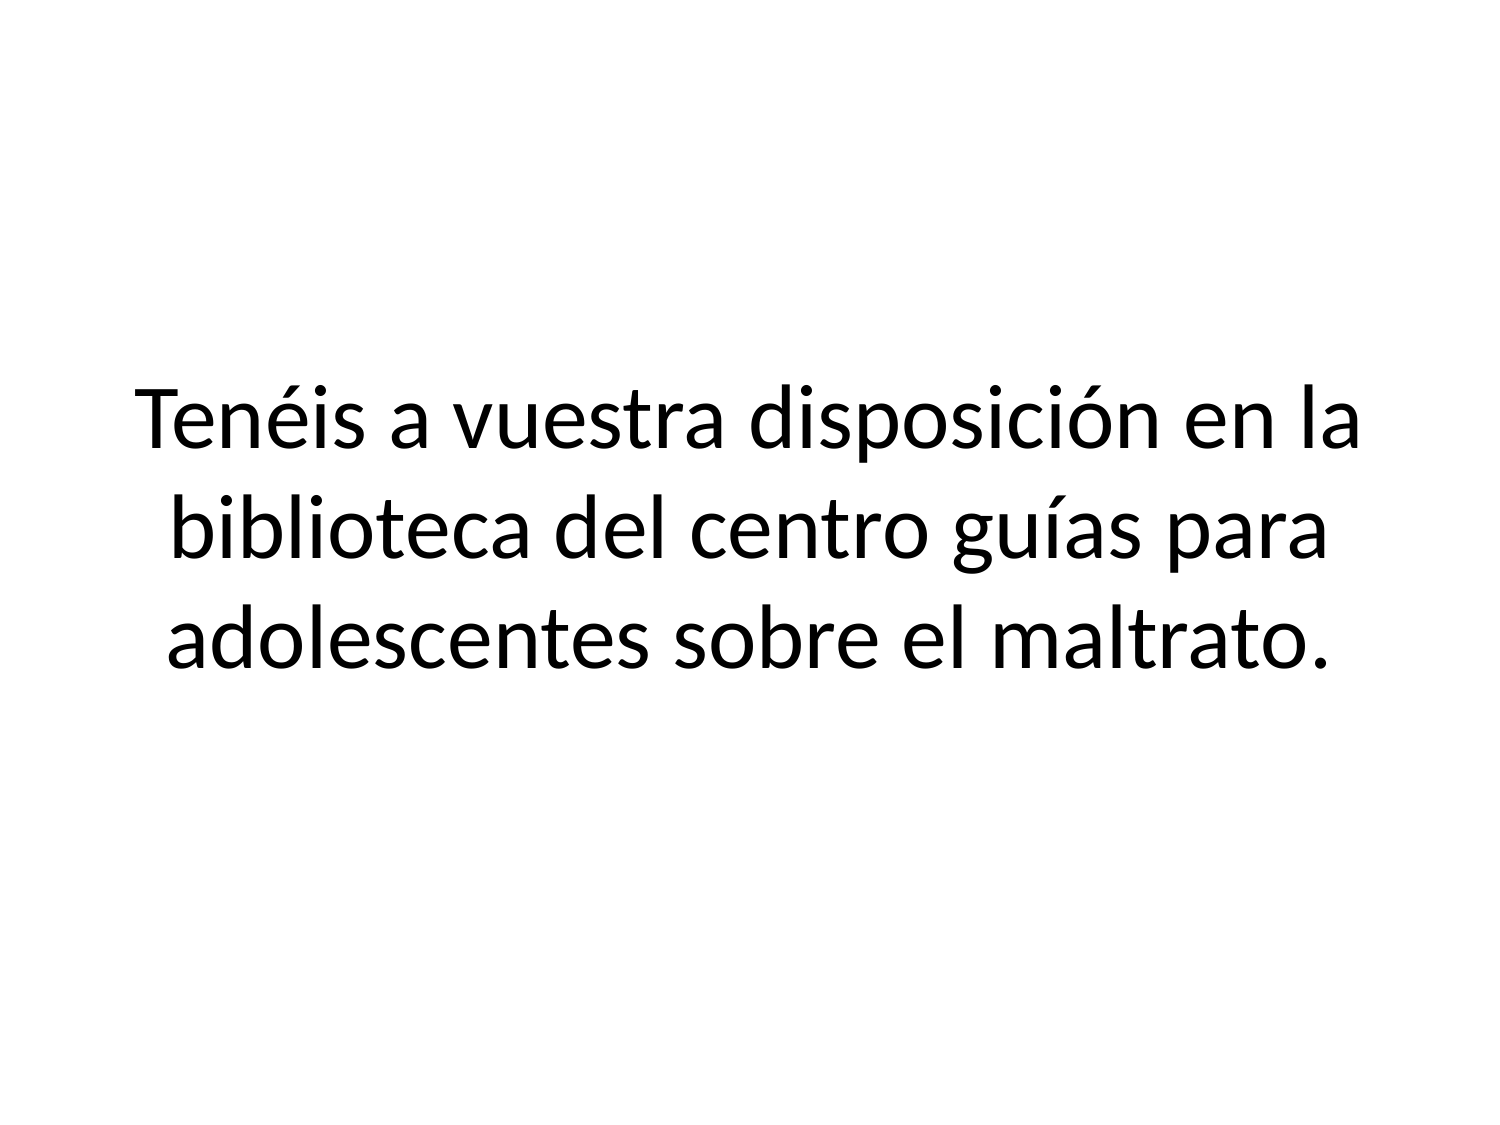

# Tenéis a vuestra disposición en la biblioteca del centro guías para adolescentes sobre el maltrato.